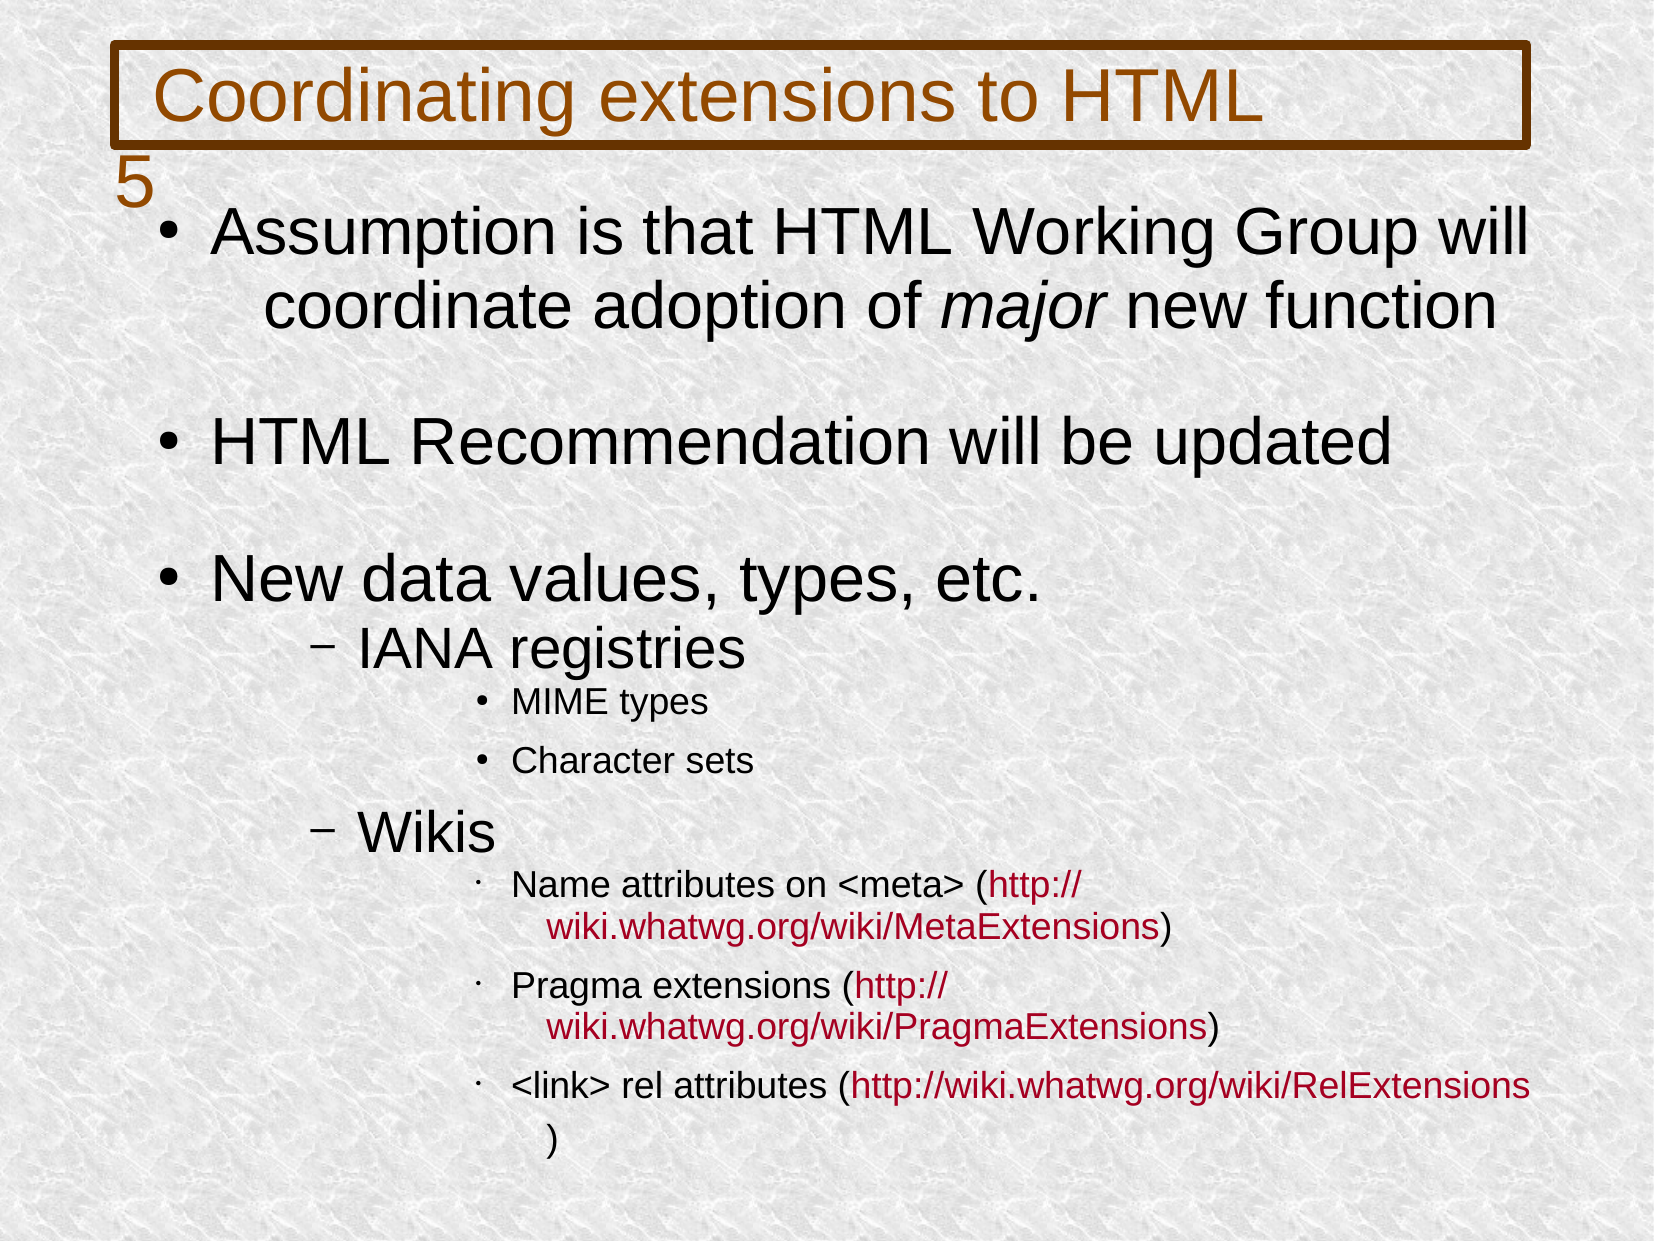

# Coordinating extensions to HTML 5
Assumption is that HTML Working Group will coordinate adoption of major new function
HTML Recommendation will be updated
New data values, types, etc.
IANA registries
MIME types
Character sets
Wikis
Name attributes on <meta> (http://wiki.whatwg.org/wiki/MetaExtensions)
Pragma extensions (http://wiki.whatwg.org/wiki/PragmaExtensions)
<link> rel attributes (http://wiki.whatwg.org/wiki/RelExtensions)